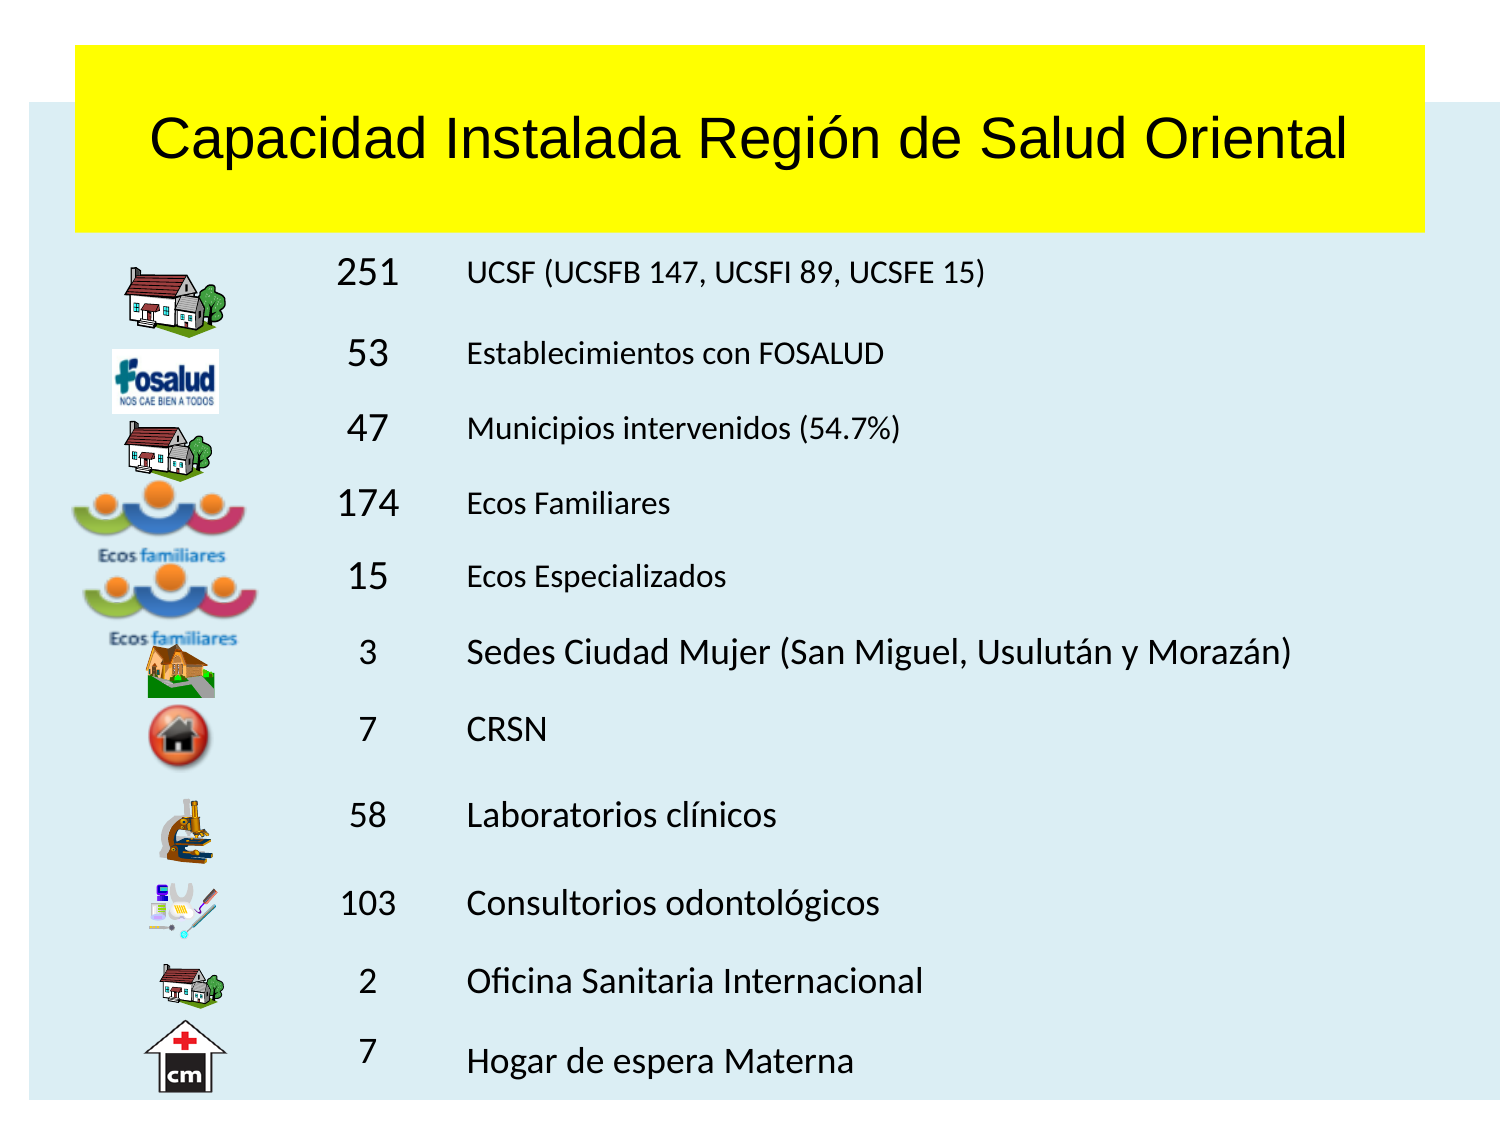

# Capacidad Instalada Región de Salud Oriental
| | | |
| --- | --- | --- |
| | 251 | UCSF (UCSFB 147, UCSFI 89, UCSFE 15) |
| | 53 | Establecimientos con FOSALUD |
| | 47 | Municipios intervenidos (54.7%) |
| | 174 | Ecos Familiares |
| | 15 | Ecos Especializados |
| | 3 | Sedes Ciudad Mujer (San Miguel, Usulután y Morazán) |
| | 7 | CRSN |
| | 58 | Laboratorios clínicos |
| | 103 | Consultorios odontológicos |
| | 2 | Oficina Sanitaria Internacional |
| | 7 | Hogar de espera Materna |